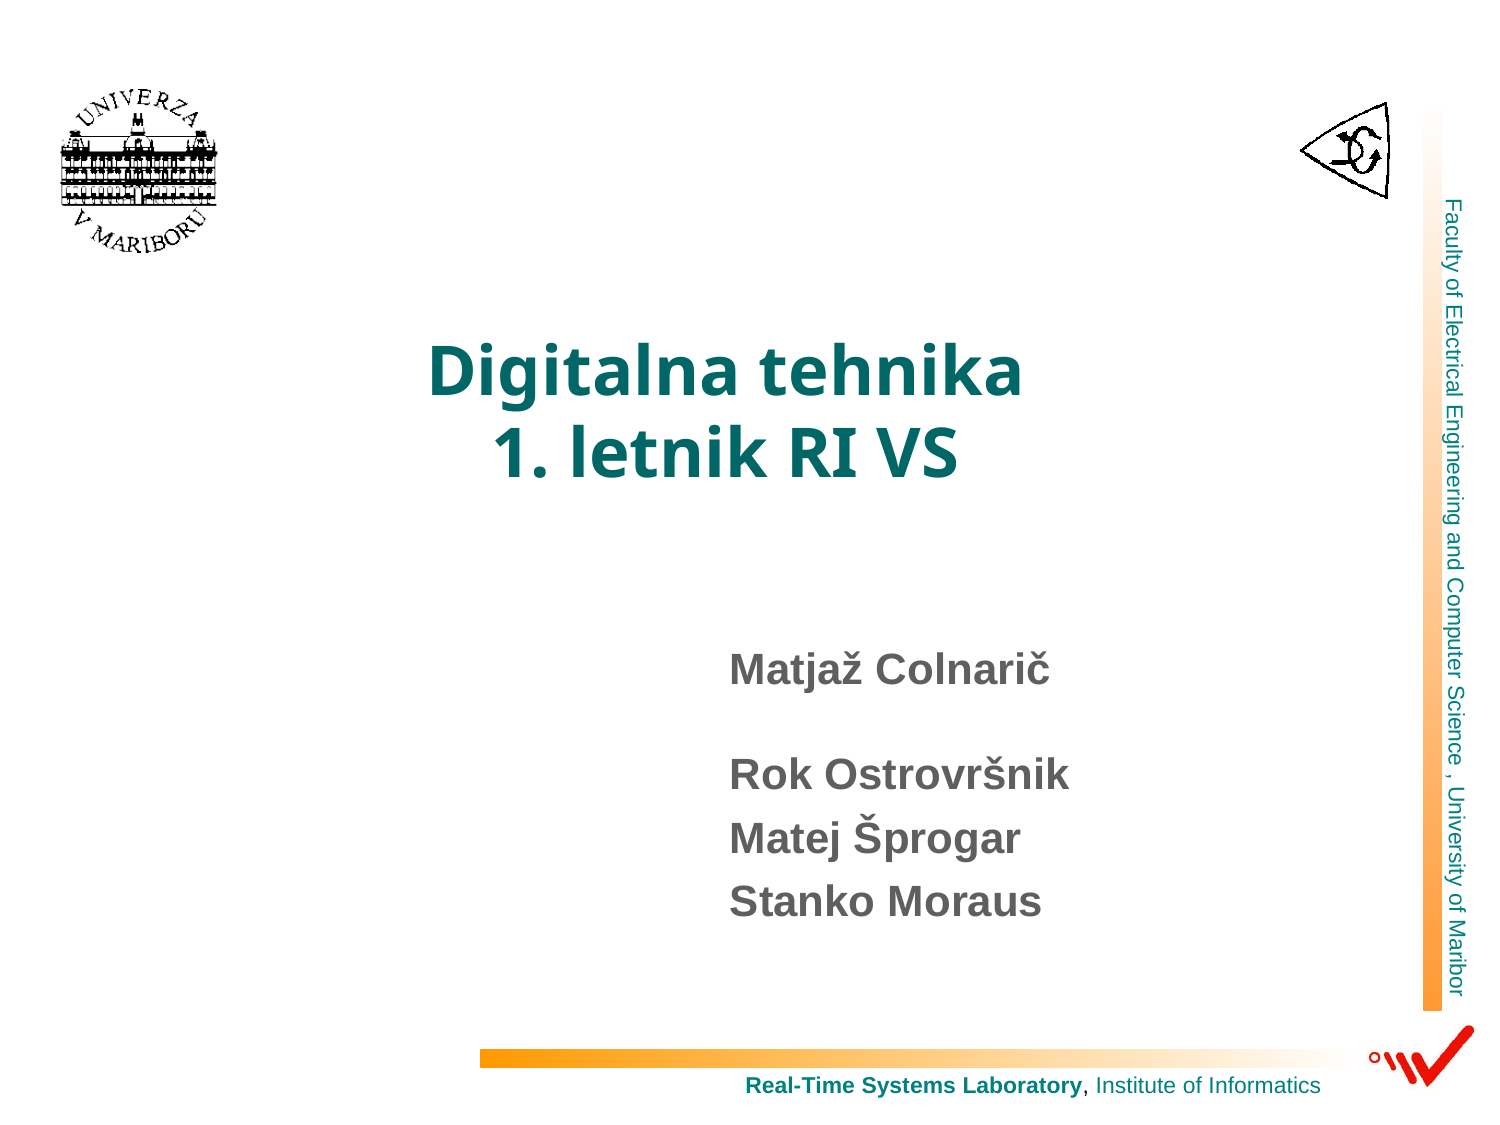

# Digitalna tehnika 1. letnik RI VS
Matjaž Colnarič
Rok Ostrovršnik
Matej Šprogar
Stanko Moraus